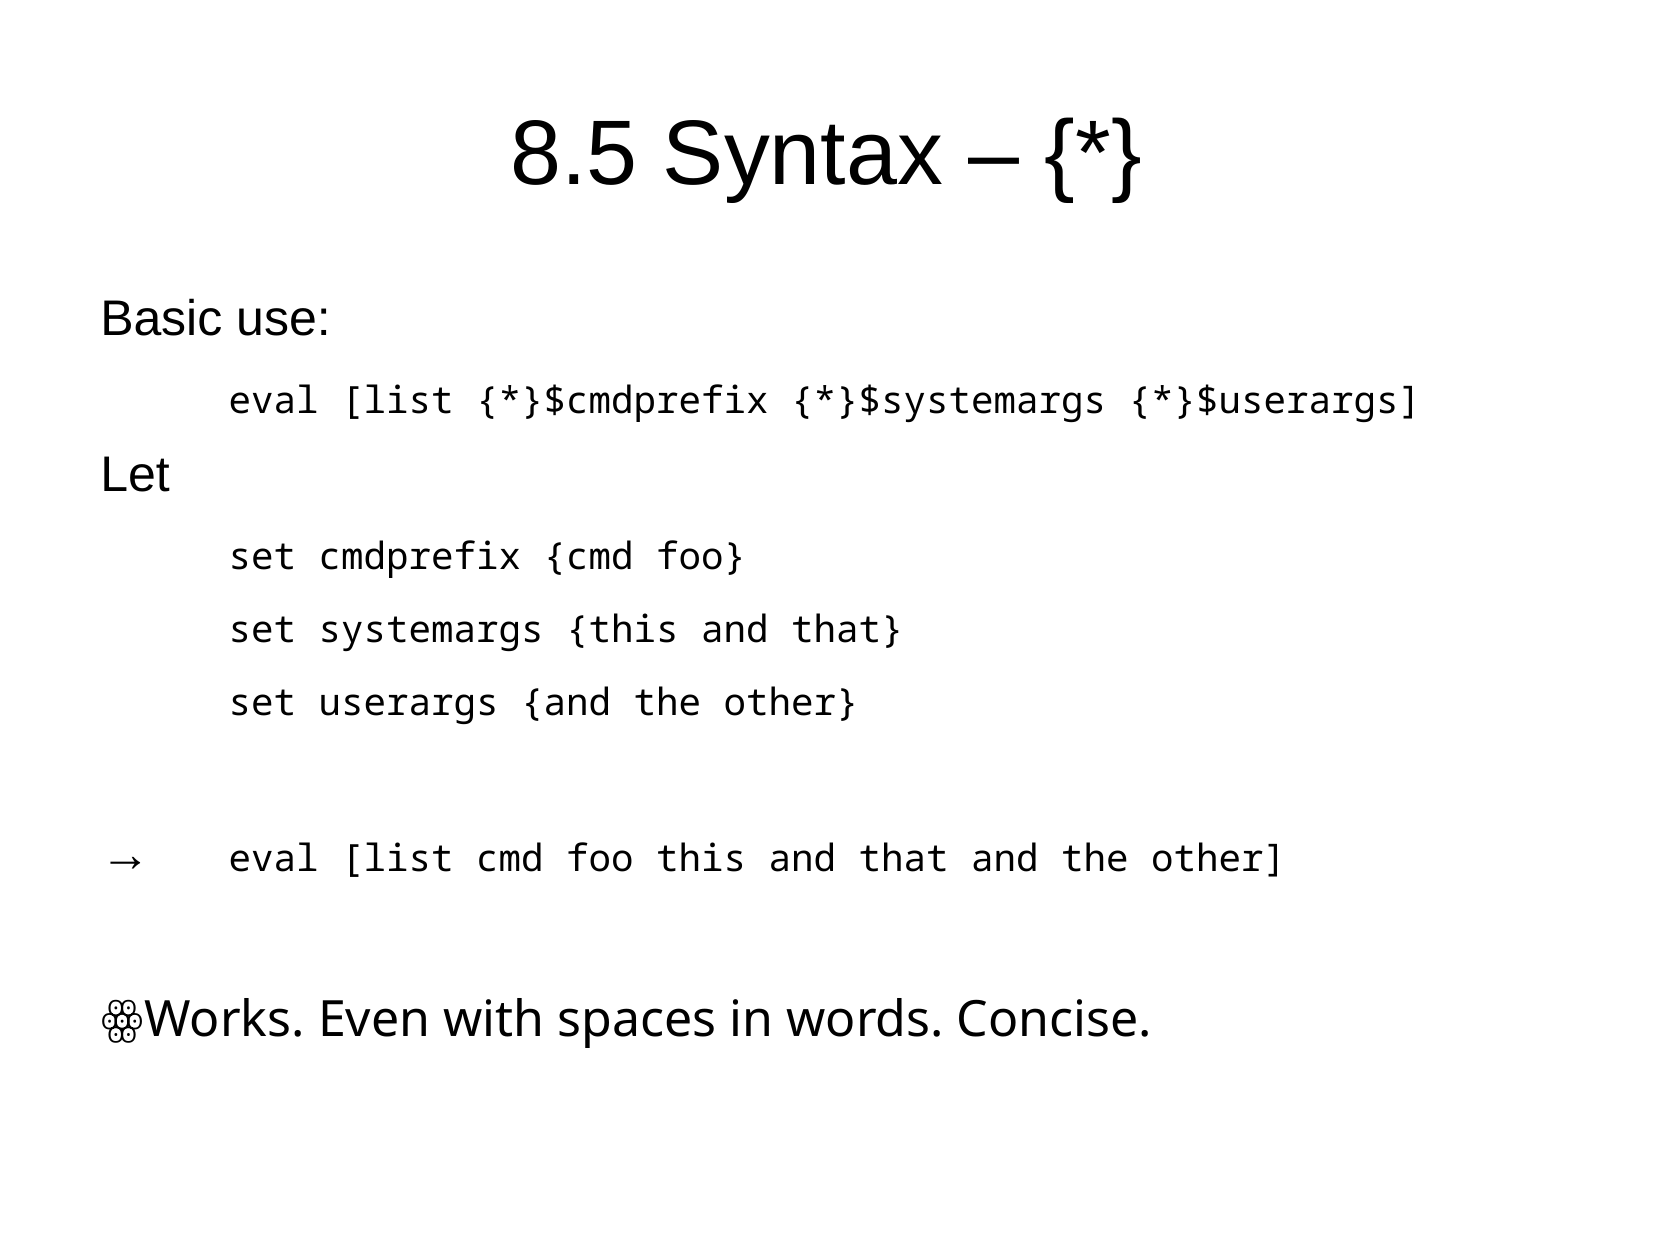

# 8.5 Syntax – {*}
Basic use:
	eval [list {*}$cmdprefix {*}$systemargs {*}$userargs]
Let
	set cmdprefix {cmd foo}
	set systemargs {this and that}
	set userargs {and the other}
→	eval [list cmd foo this and that and the other]
ꙮWorks. Even with spaces in words. Concise.